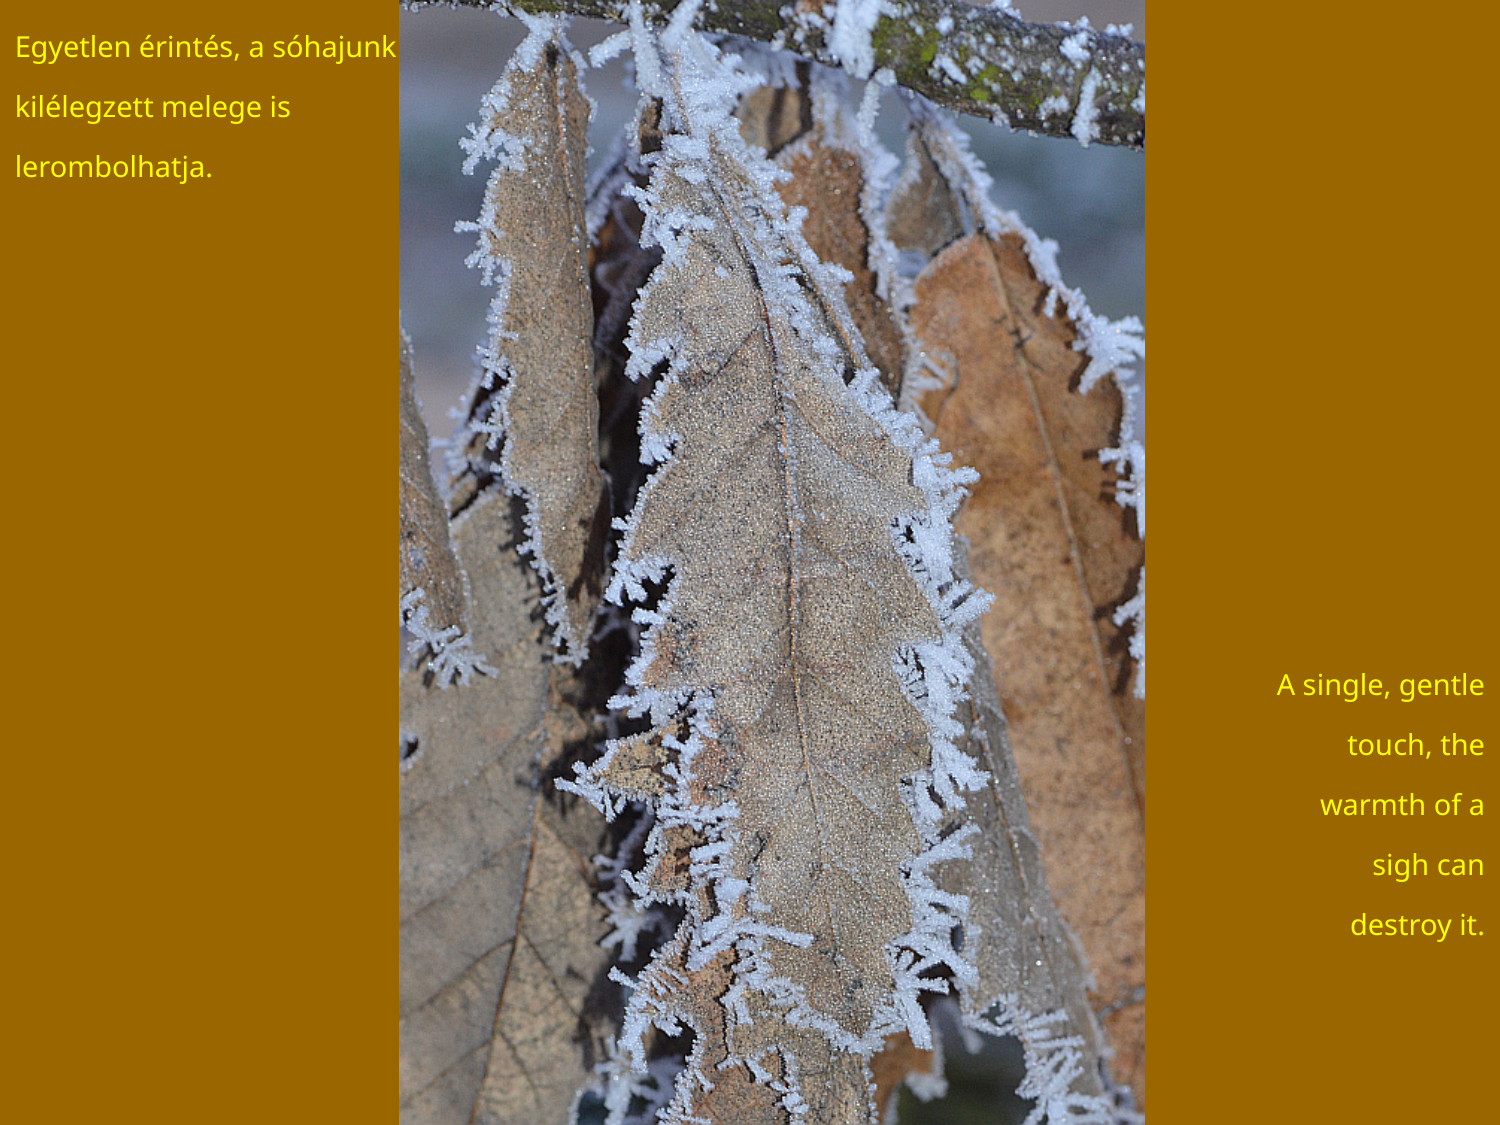

Egyetlen érintés, a sóhajunk kilélegzett melege is lerombolhatja.
A single, gentle touch, the warmth of a sigh can destroy it.